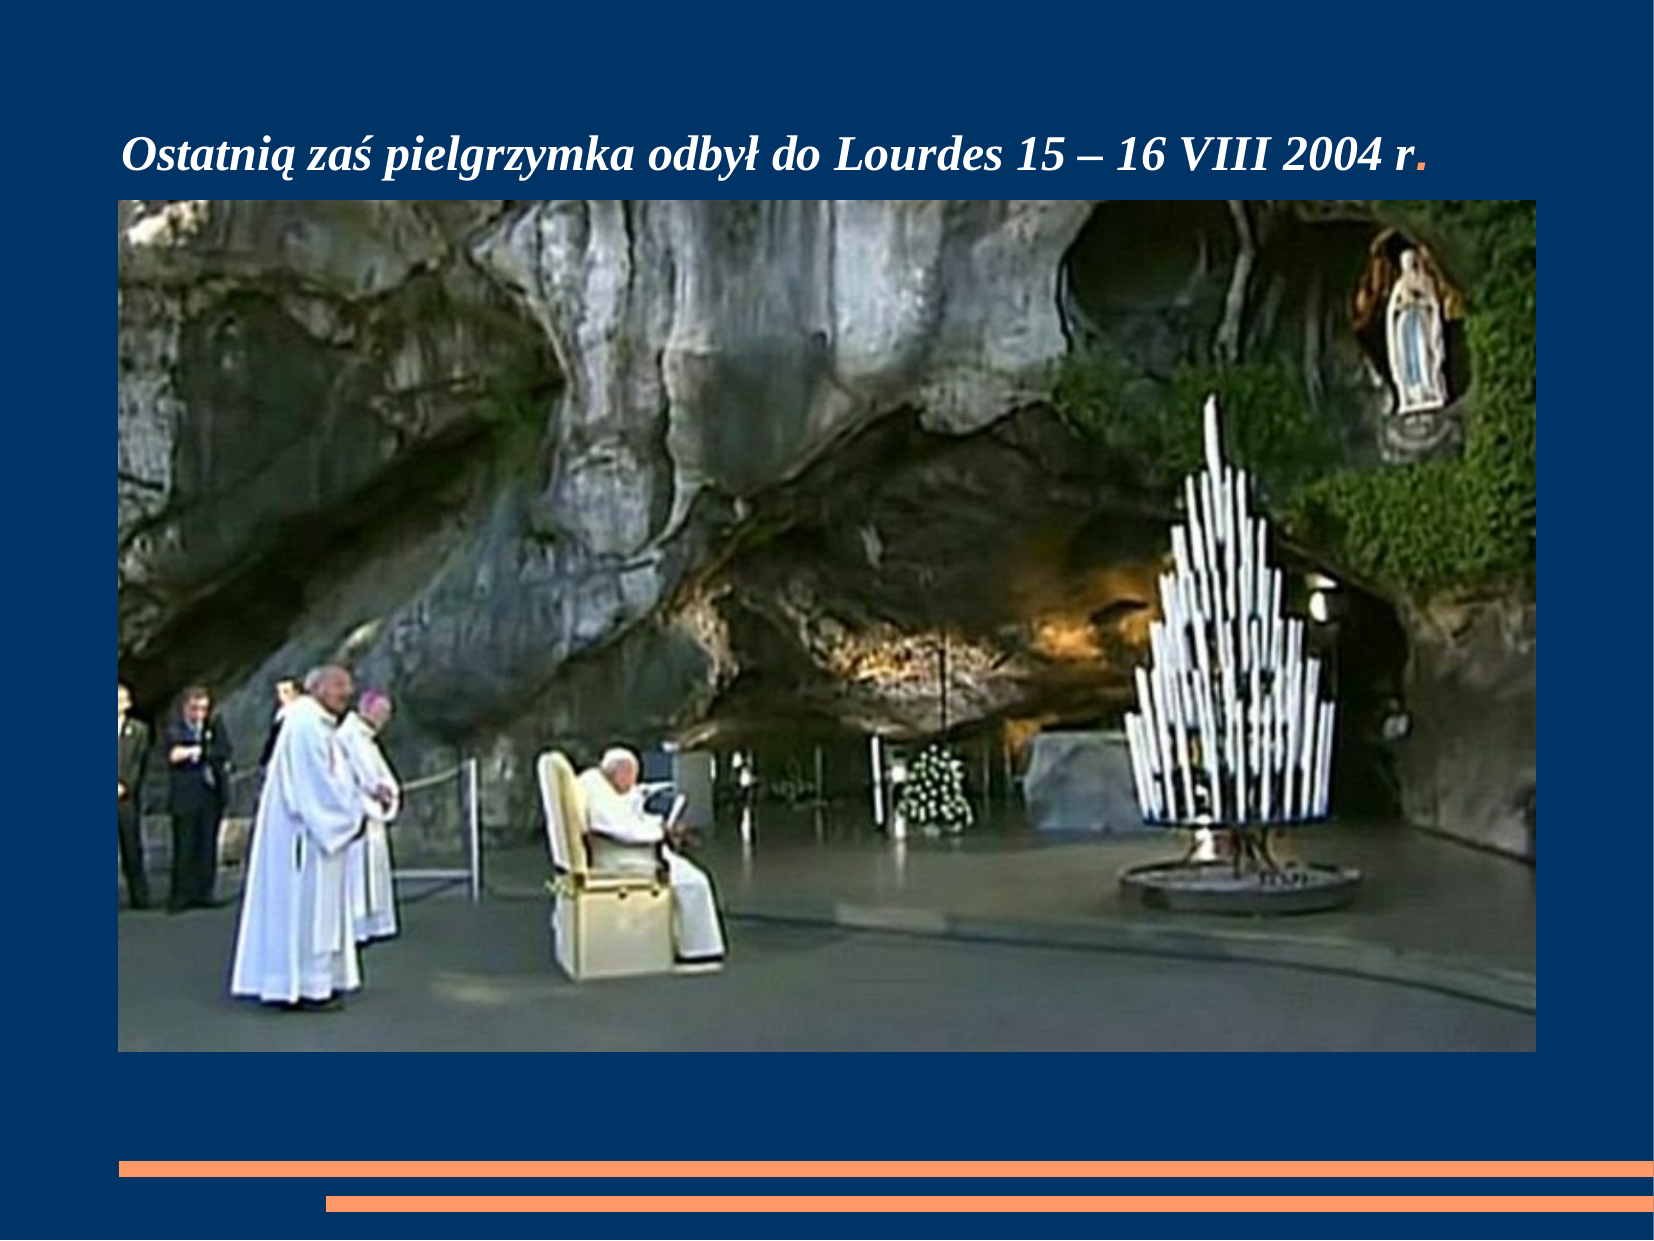

# Ostatnią zaś pielgrzymka odbył do Lourdes 15 – 16 VIII 2004 r.